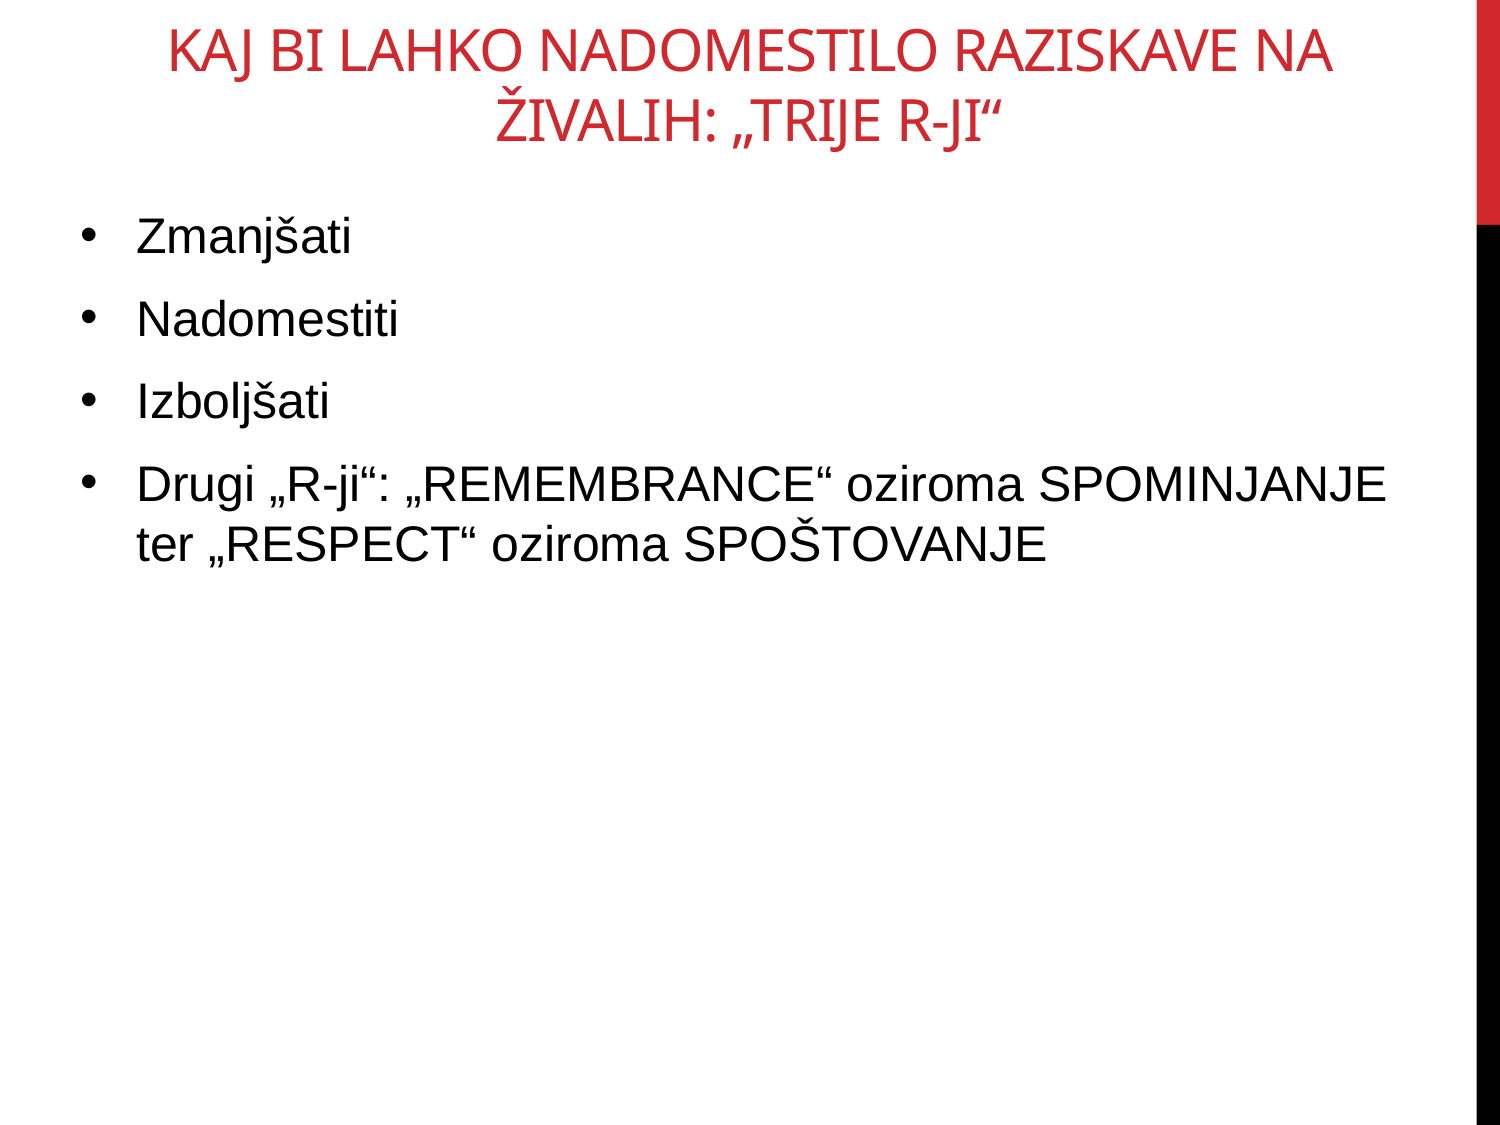

# Kaj bi lahko nadomestilo raziskave na živalih: „trije R-ji“
Zmanjšati
Nadomestiti
Izboljšati
Drugi „R-ji“: „REMEMBRANCE“ oziroma SPOMINJANJE ter „RESPECT“ oziroma SPOŠTOVANJE